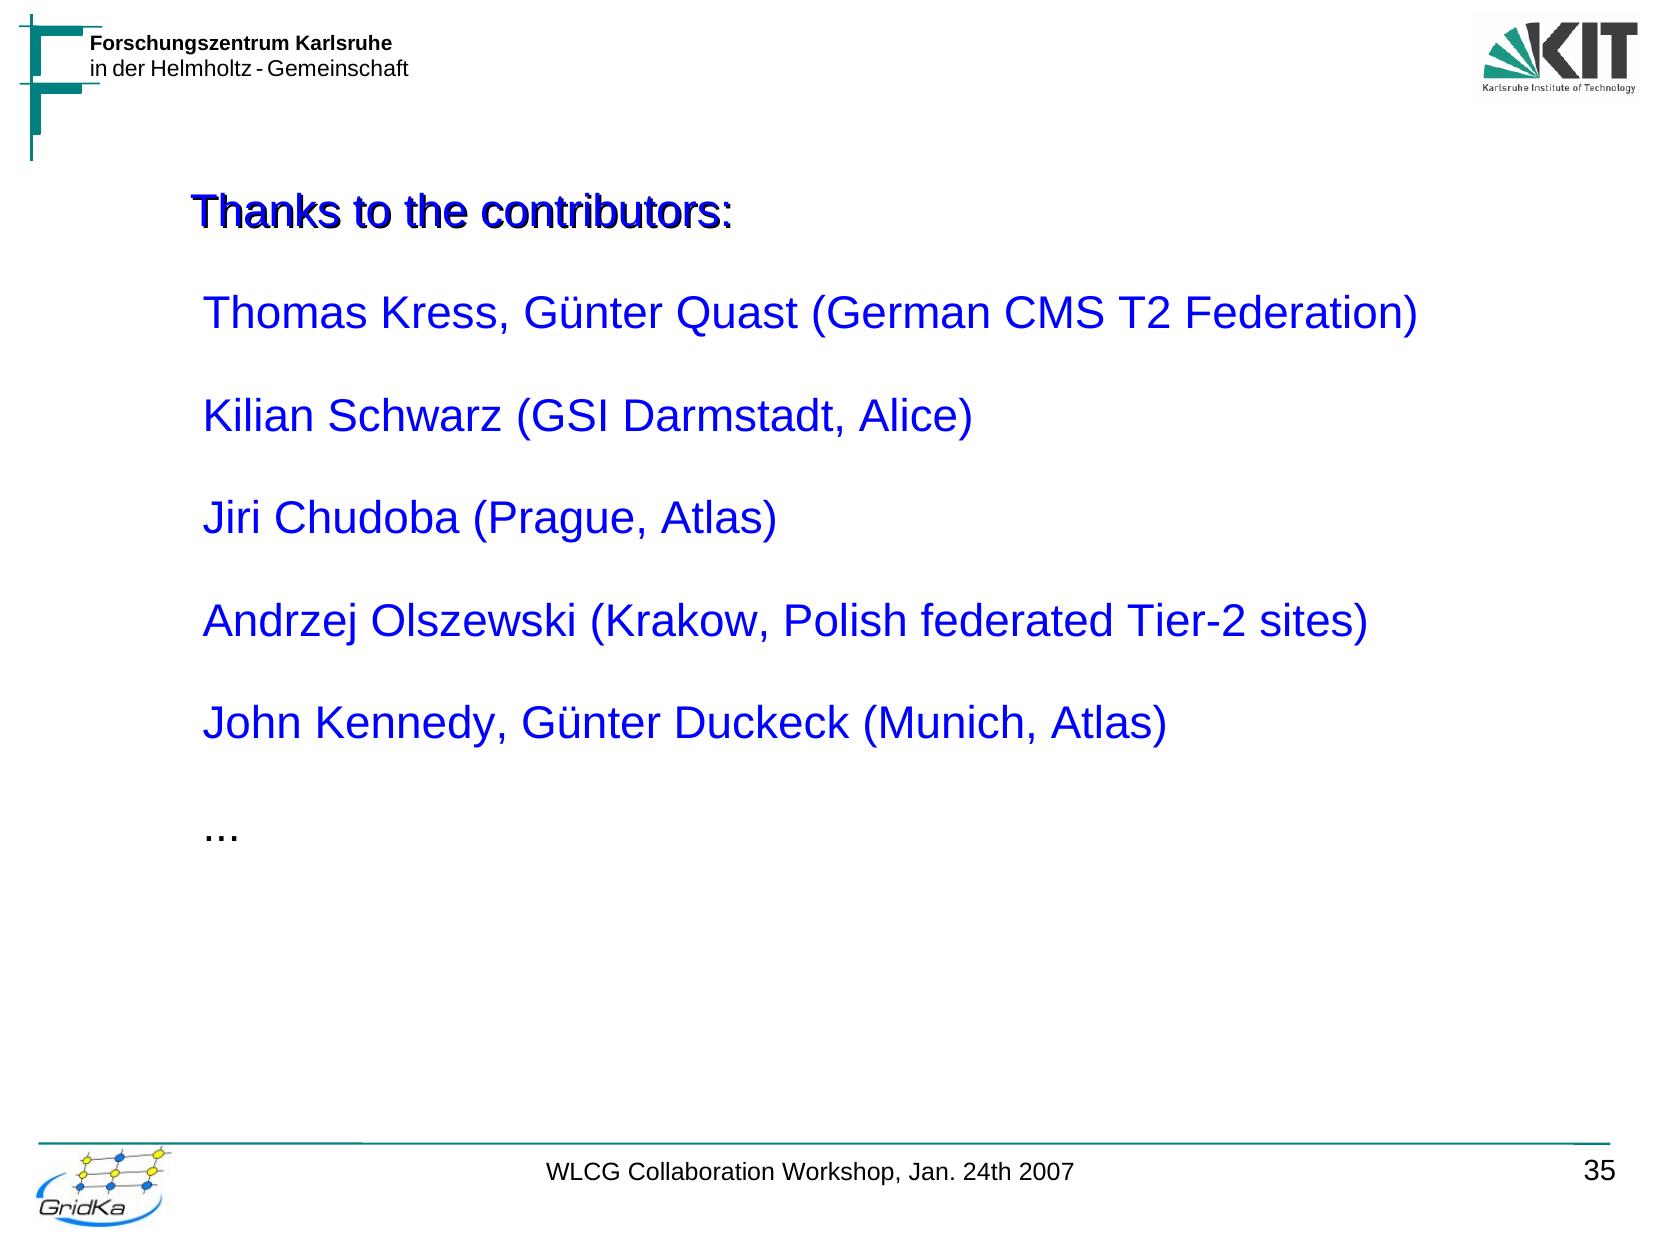

Thanks to the contributors:
 Thomas Kress, Günter Quast (German CMS T2 Federation)
 Kilian Schwarz (GSI Darmstadt, Alice)
 Jiri Chudoba (Prague, Atlas)
 Andrzej Olszewski (Krakow, Polish federated Tier-2 sites)
 John Kennedy, Günter Duckeck (Munich, Atlas)
 ...